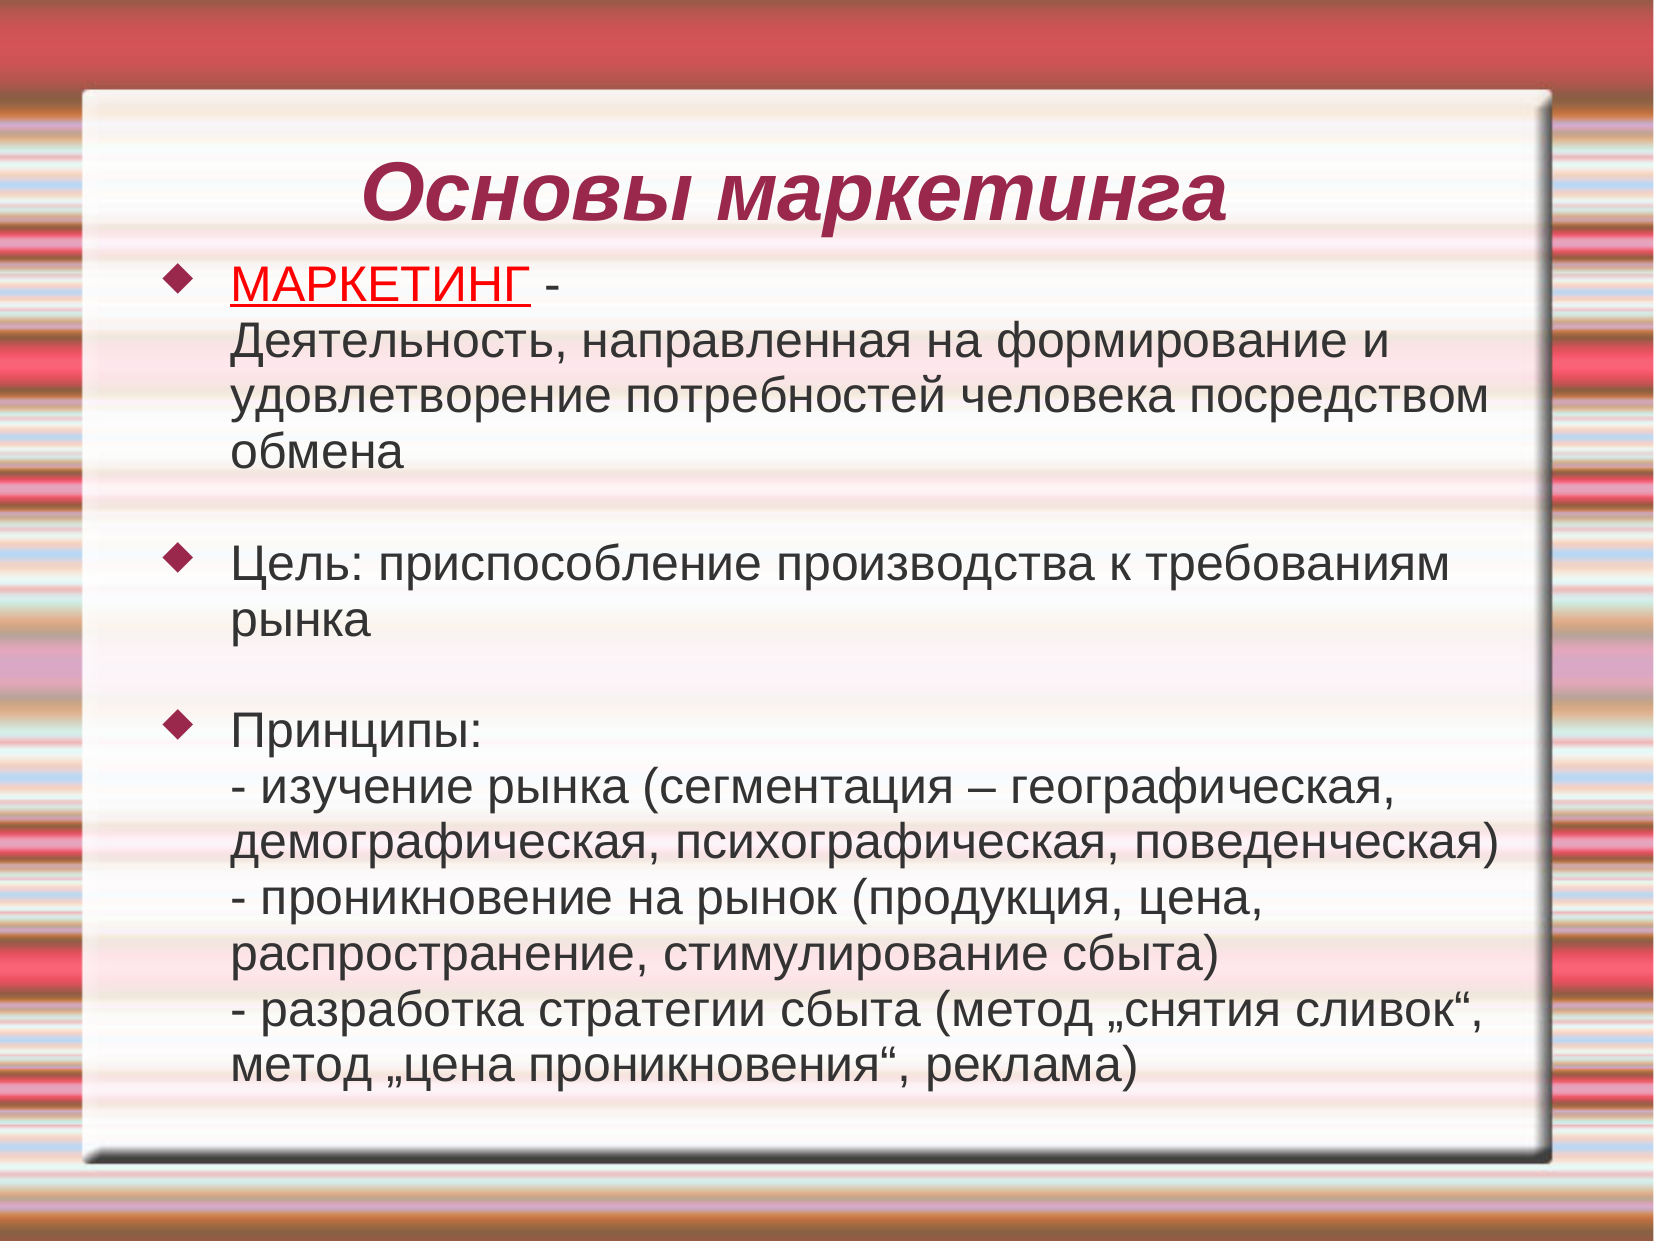

# Основы маркетинга
МАРКЕТИНГ -
Деятельность, направленная на формирование и удовлетворение потребностей человека посредством обмена
Цель: приспособление производства к требованиям рынка
Принципы:
- изучение рынка (сегментация – географическая, демографическая, психографическая, поведенческая)
- проникновение на рынок (продукция, цена, распространение, стимулирование сбыта)
- разработка стратегии сбыта (метод „снятия сливок“, метод „цена проникновения“, реклама)